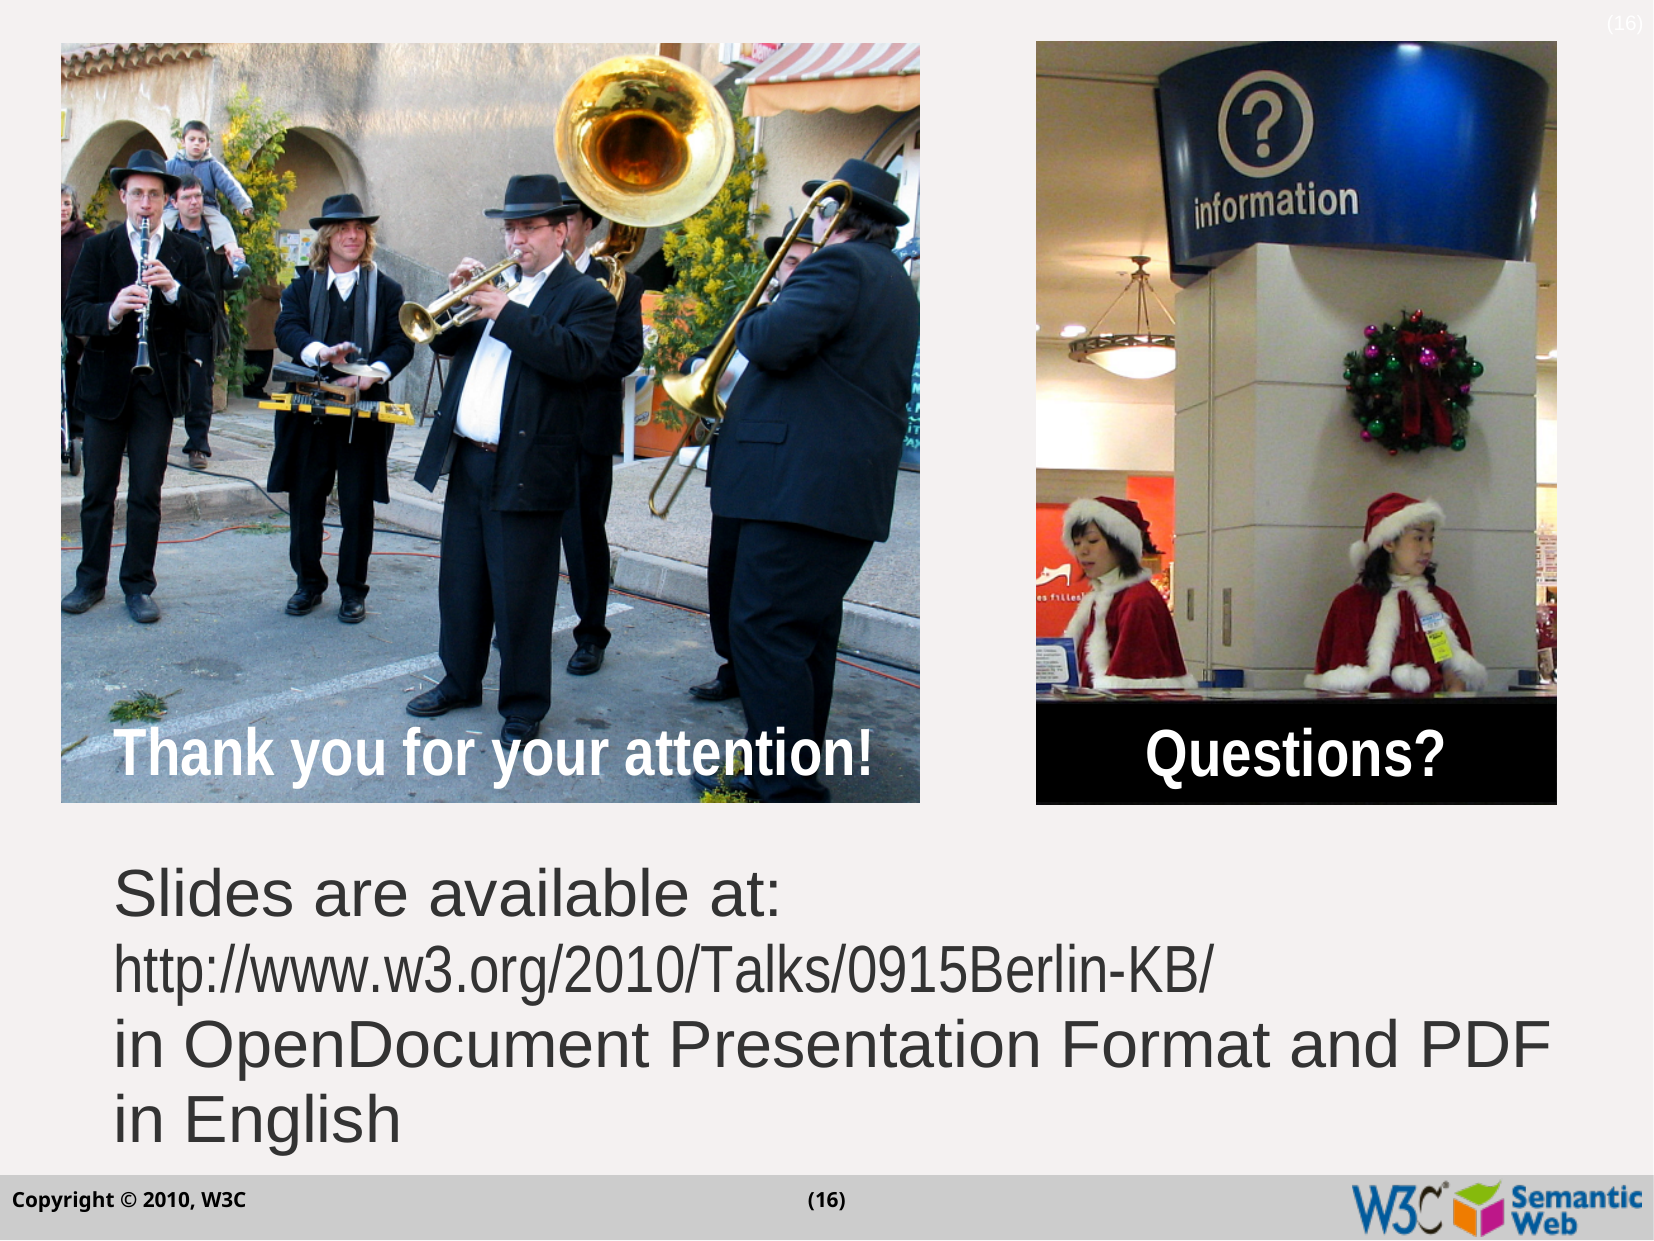

Questions?
Thank you for your attention!
# Slides are available at: http://www.w3.org/2010/Talks/0915Berlin-KB/ in OpenDocument Presentation Format and PDF in English